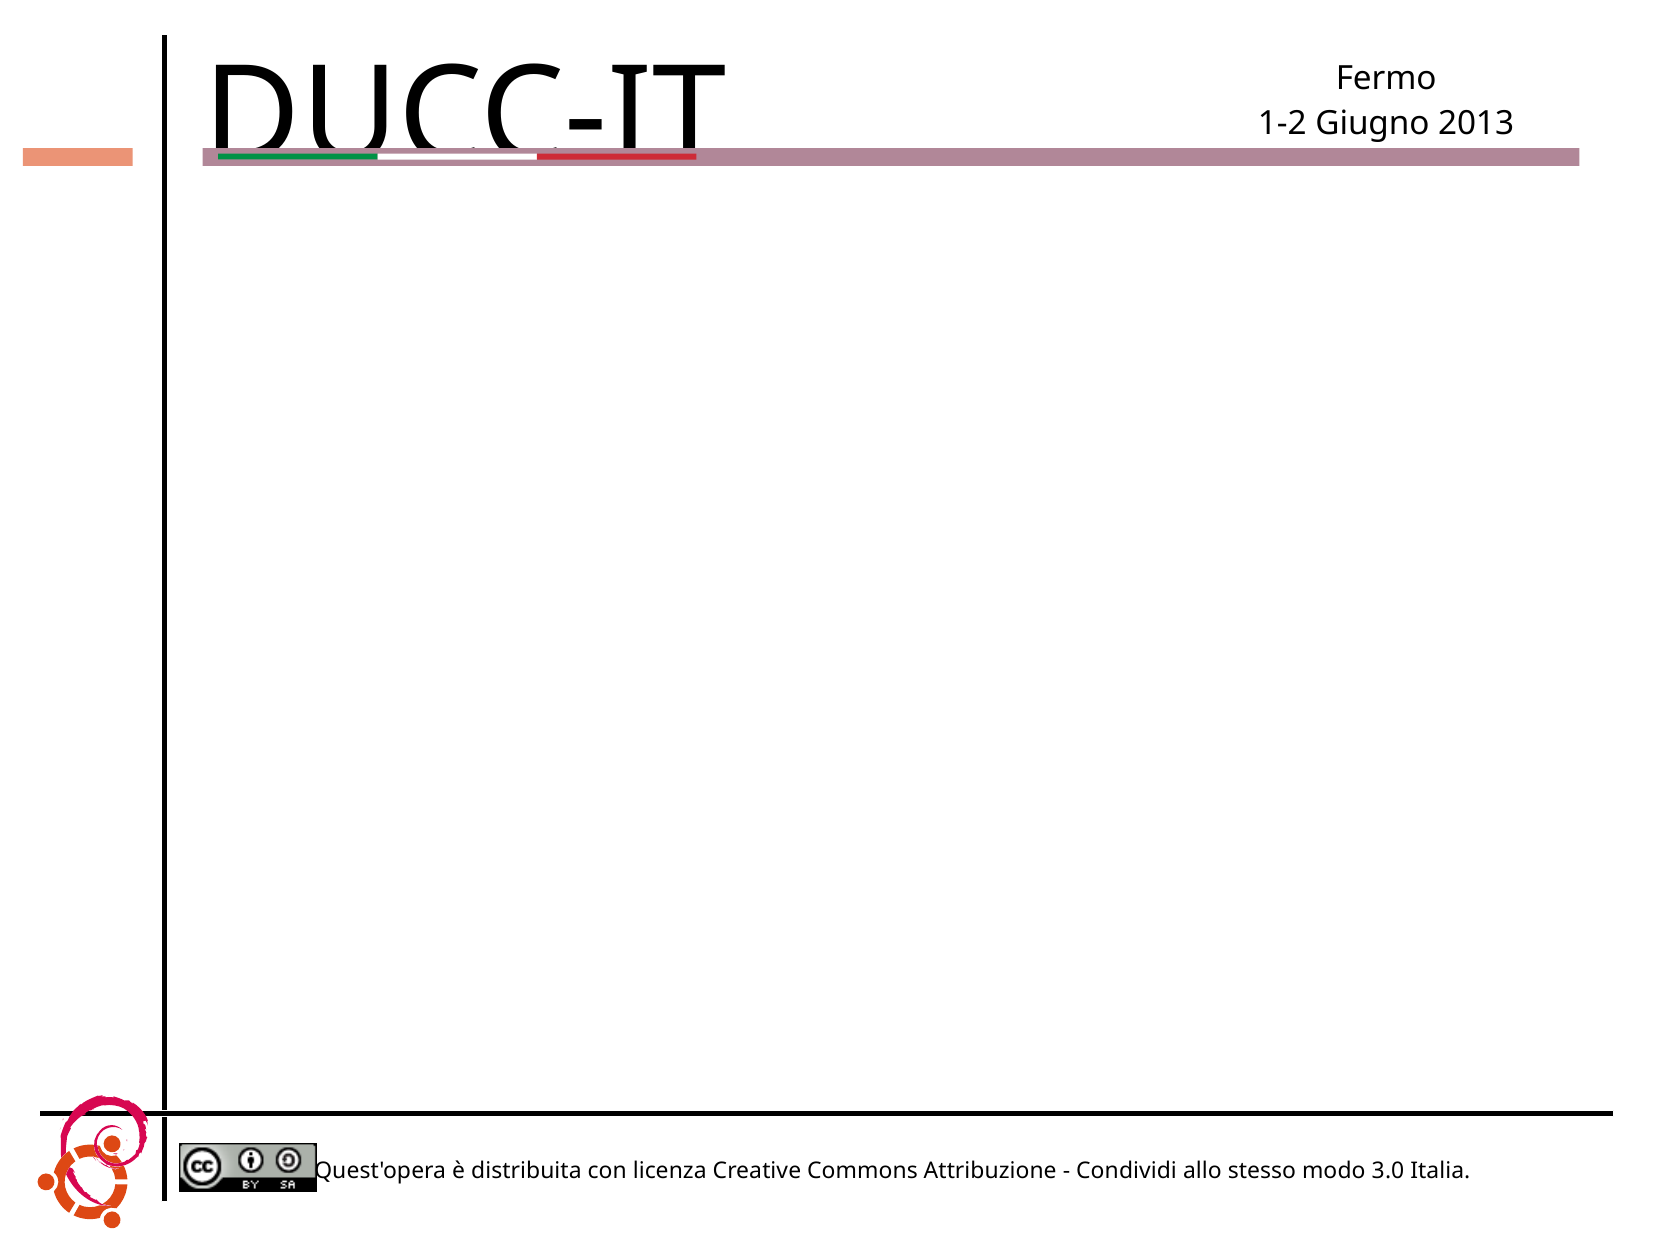

DUCC-IT
Fermo
1-2 Giugno 2013
Quest'opera è distribuita con licenza Creative Commons Attribuzione - Condividi allo stesso modo 3.0 Italia.